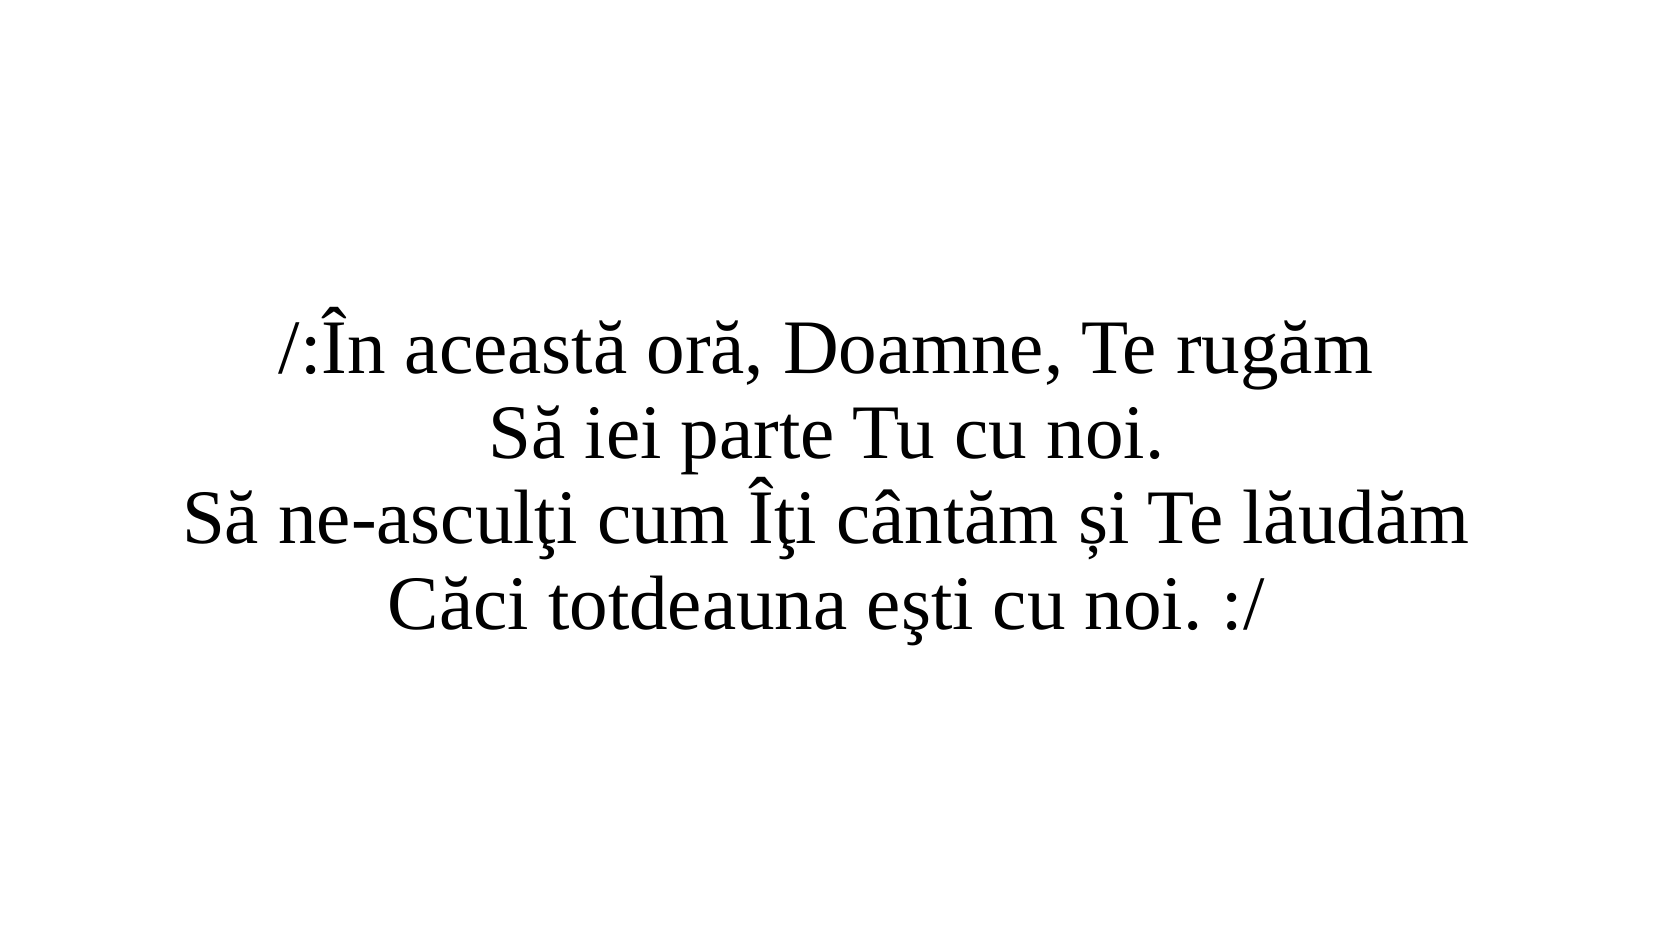

# /:În această oră, Doamne, Te rugăm
Să iei parte Tu cu noi.
Să ne-asculţi cum Îţi cântăm și Te lăudăm
Căci totdeauna eşti cu noi. :/